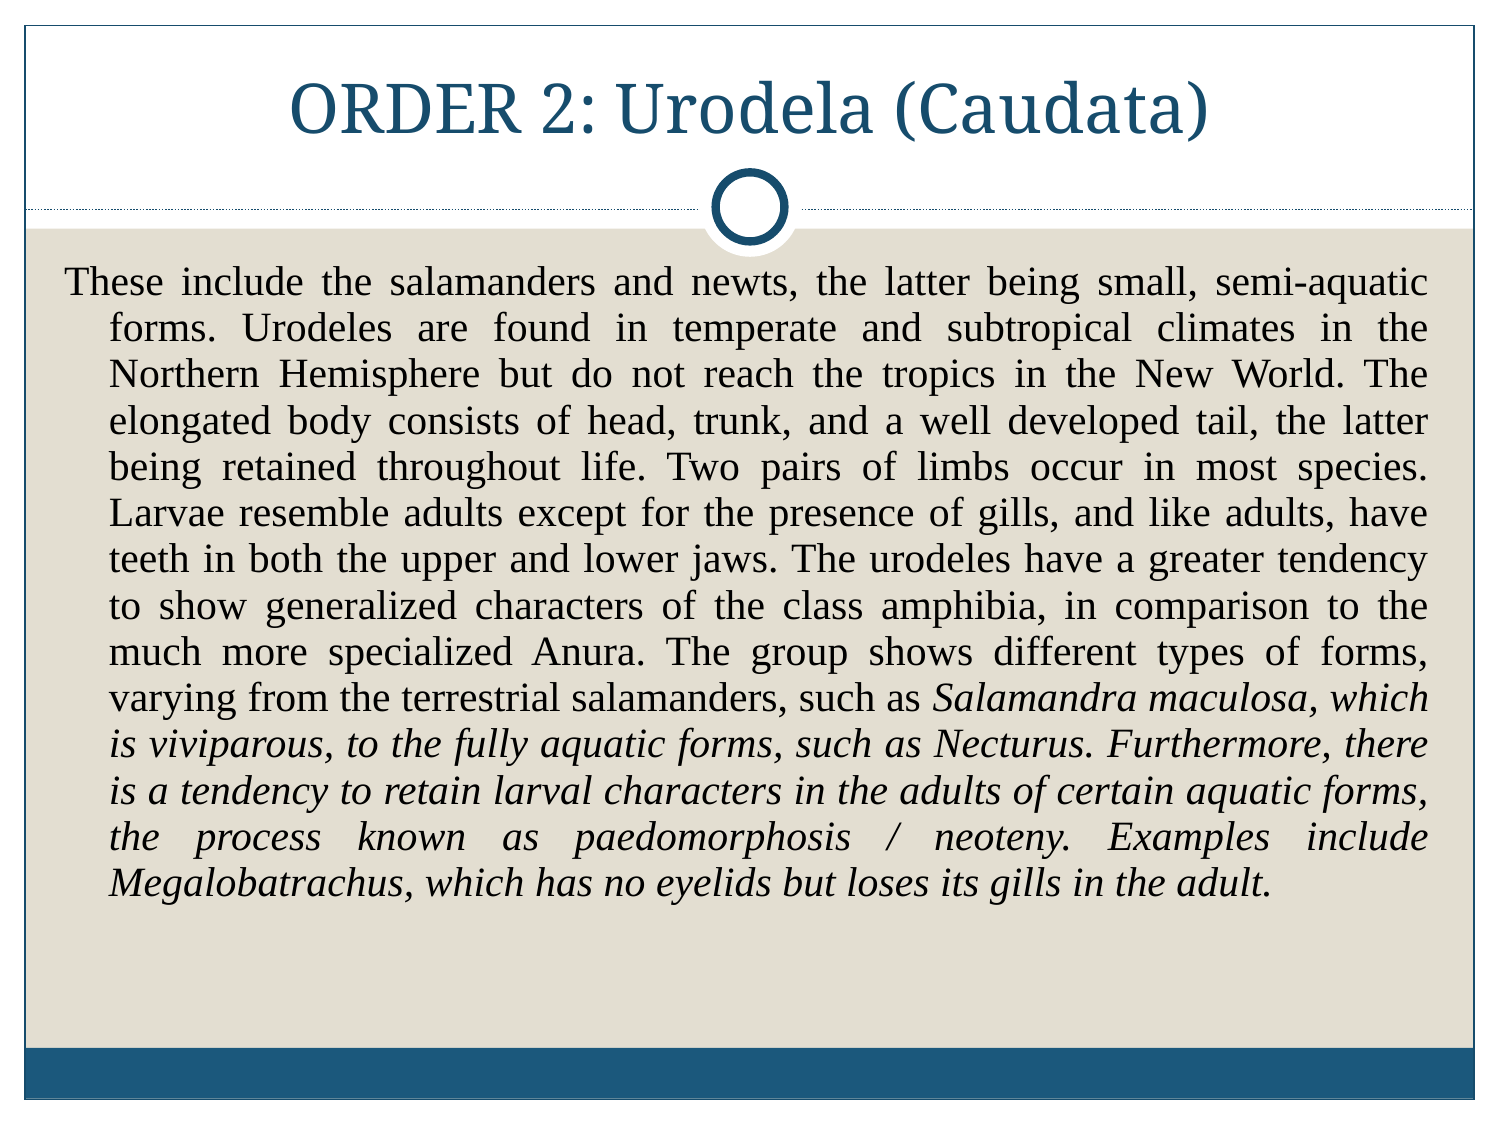

# ORDER 2: Urodela (Caudata)
These include the salamanders and newts, the latter being small, semi-aquatic forms. Urodeles are found in temperate and subtropical climates in the Northern Hemisphere but do not reach the tropics in the New World. The elongated body consists of head, trunk, and a well developed tail, the latter being retained throughout life. Two pairs of limbs occur in most species. Larvae resemble adults except for the presence of gills, and like adults, have teeth in both the upper and lower jaws. The urodeles have a greater tendency to show generalized characters of the class amphibia, in comparison to the much more specialized Anura. The group shows different types of forms, varying from the terrestrial salamanders, such as Salamandra maculosa, which is viviparous, to the fully aquatic forms, such as Necturus. Furthermore, there is a tendency to retain larval characters in the adults of certain aquatic forms, the process known as paedomorphosis / neoteny. Examples include Megalobatrachus, which has no eyelids but loses its gills in the adult.